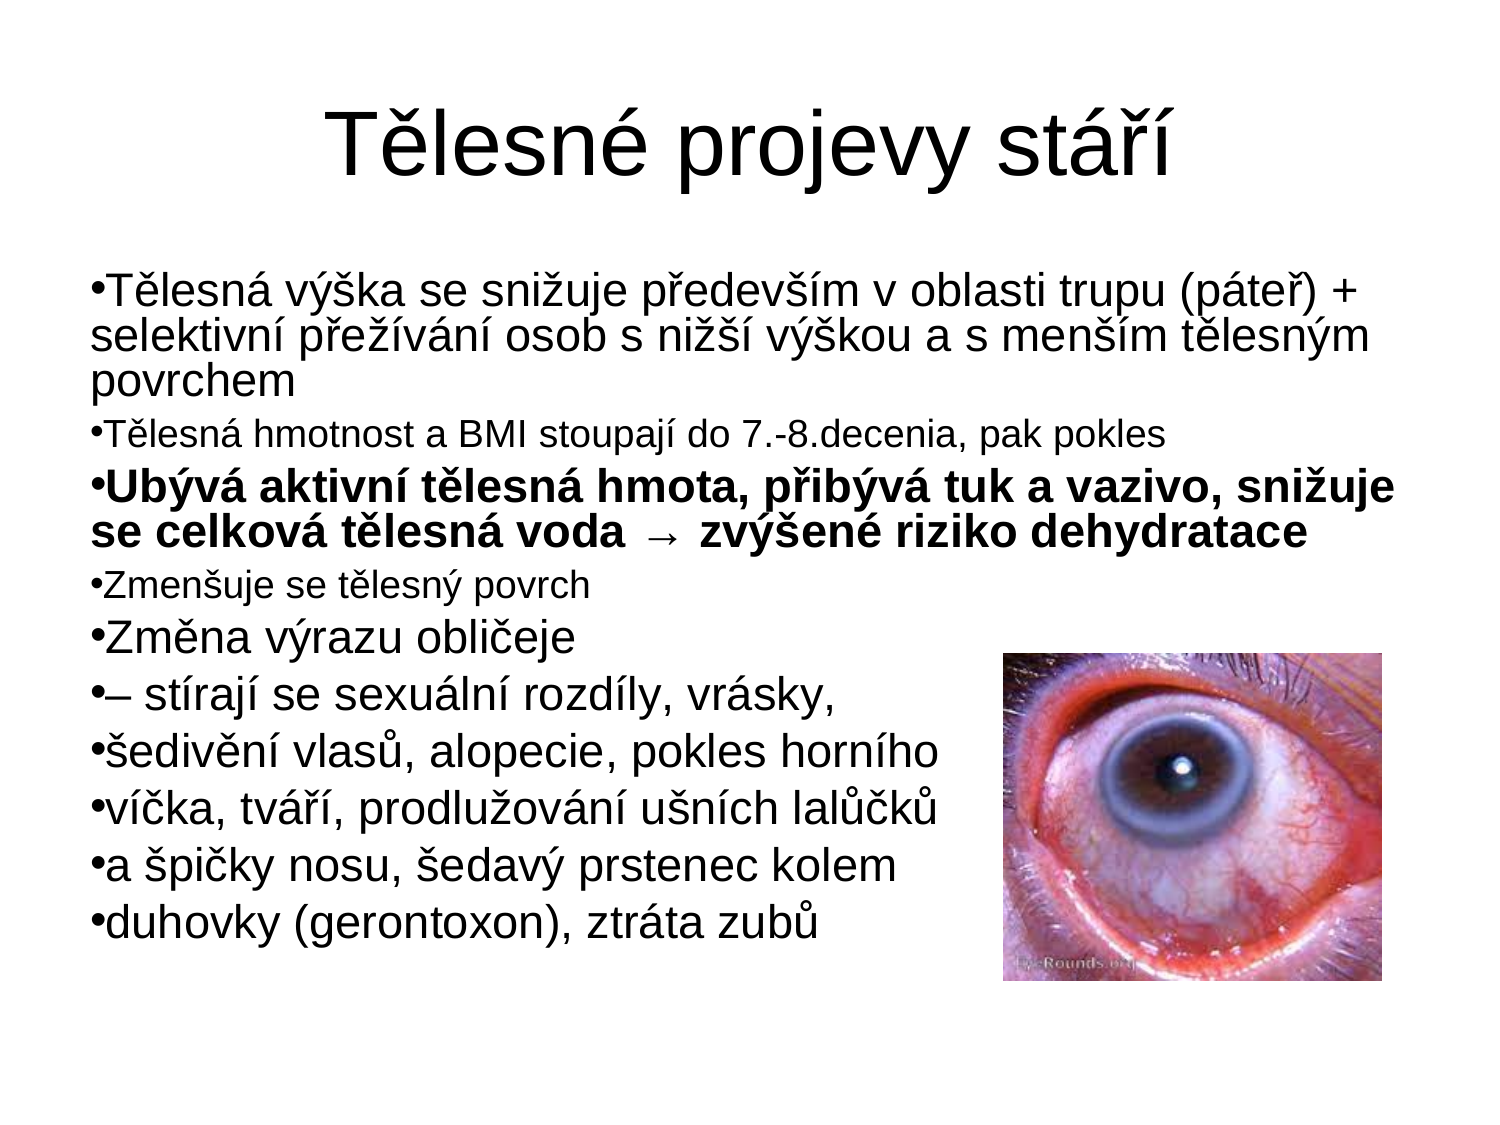

# Tělesné projevy stáří
Tělesná výška se snižuje především v oblasti trupu (páteř) + selektivní přežívání osob s nižší výškou a s menším tělesným povrchem
Tělesná hmotnost a BMI stoupají do 7.-8.decenia, pak pokles
Ubývá aktivní tělesná hmota, přibývá tuk a vazivo, snižuje se celková tělesná voda → zvýšené riziko dehydratace
Zmenšuje se tělesný povrch
Změna výrazu obličeje
– stírají se sexuální rozdíly, vrásky,
šedivění vlasů, alopecie, pokles horního
víčka, tváří, prodlužování ušních lalůčků
a špičky nosu, šedavý prstenec kolem
duhovky (gerontoxon), ztráta zubů